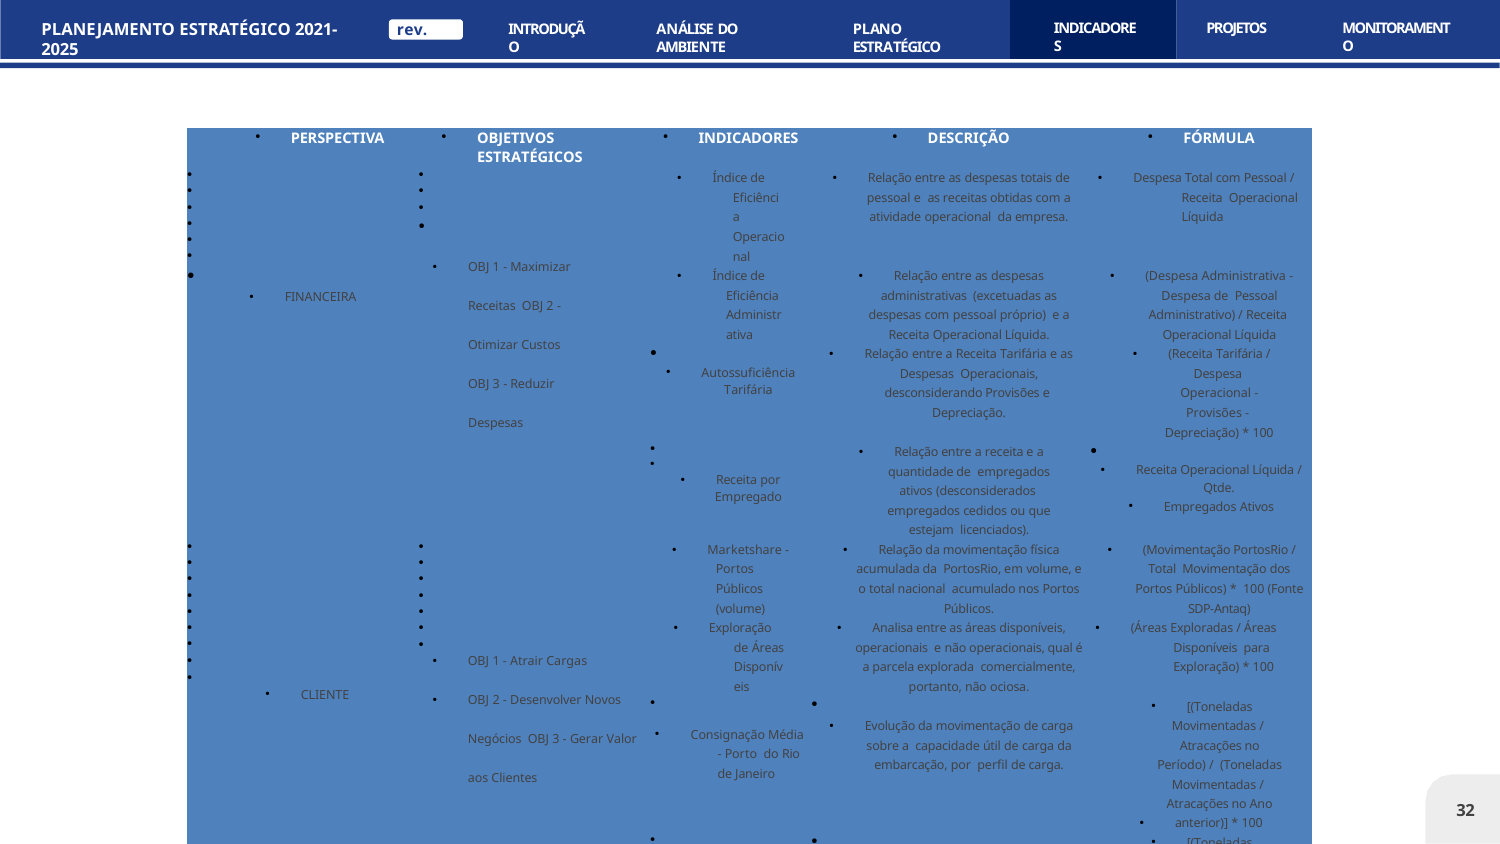

PLANEJAMENTO ESTRATÉGICO 2021-2025
INDICADORES
PROJETOS
MONITORAMENTO
rev. 2022
INTRODUÇÃO
ANÁLISE DO AMBIENTE
PLANO ESTRATÉGICO
| PERSPECTIVA | OBJETIVOS ESTRATÉGICOS | INDICADORES | DESCRIÇÃO | FÓRMULA |
| --- | --- | --- | --- | --- |
| FINANCEIRA | OBJ 1 - Maximizar Receitas OBJ 2 - Otimizar Custos OBJ 3 - Reduzir Despesas | Índice de Eﬁciência Operacional | Relação entre as despesas totais de pessoal e as receitas obtidas com a atividade operacional da empresa. | Despesa Total com Pessoal / Receita Operacional Líquida |
| | | Índice de Eﬁciência Administrativa | Relação entre as despesas administrativas (excetuadas as despesas com pessoal próprio) e a Receita Operacional Líquida. | (Despesa Administrativa - Despesa de Pessoal Administrativo) / Receita Operacional Líquida |
| | | Autossuﬁciência Tarifária | Relação entre a Receita Tarifária e as Despesas Operacionais, desconsiderando Provisões e Depreciação. | (Receita Tarifária / Despesa Operacional - Provisões - Depreciação) \* 100 |
| | | Receita por Empregado | Relação entre a receita e a quantidade de empregados ativos (desconsiderados empregados cedidos ou que estejam licenciados). | Receita Operacional Líquida / Qtde. Empregados Ativos |
| CLIENTE | OBJ 1 - Atrair Cargas OBJ 2 - Desenvolver Novos Negócios OBJ 3 - Gerar Valor aos Clientes | Marketshare - Portos Públicos (volume) | Relação da movimentação física acumulada da PortosRio, em volume, e o total nacional acumulado nos Portos Públicos. | (Movimentação PortosRio / Total Movimentação dos Portos Públicos) \* 100 (Fonte SDP-Antaq) |
| | | Exploração de Áreas Disponíveis | Analisa entre as áreas disponíveis, operacionais e não operacionais, qual é a parcela explorada comercialmente, portanto, não ociosa. | (Áreas Exploradas / Áreas Disponíveis para Exploração) \* 100 |
| | | Consignação Média - Porto do Rio de Janeiro | Evolução da movimentação de carga sobre a capacidade útil de carga da embarcação, por perﬁl de carga. | [(Toneladas Movimentadas / Atracações no Período) / (Toneladas Movimentadas / Atracações no Ano anterior)] \* 100 |
| | | Consignação Média - Porto de Itaguaí | Evolução da movimentação de carga sobre a capacidade útil de carga da embarcação, por perﬁl de carga. | [(Toneladas Movimentadas / Atracações no Período) / (Toneladas Movimentadas / Atracações no Ano anterior)] \* 100 |